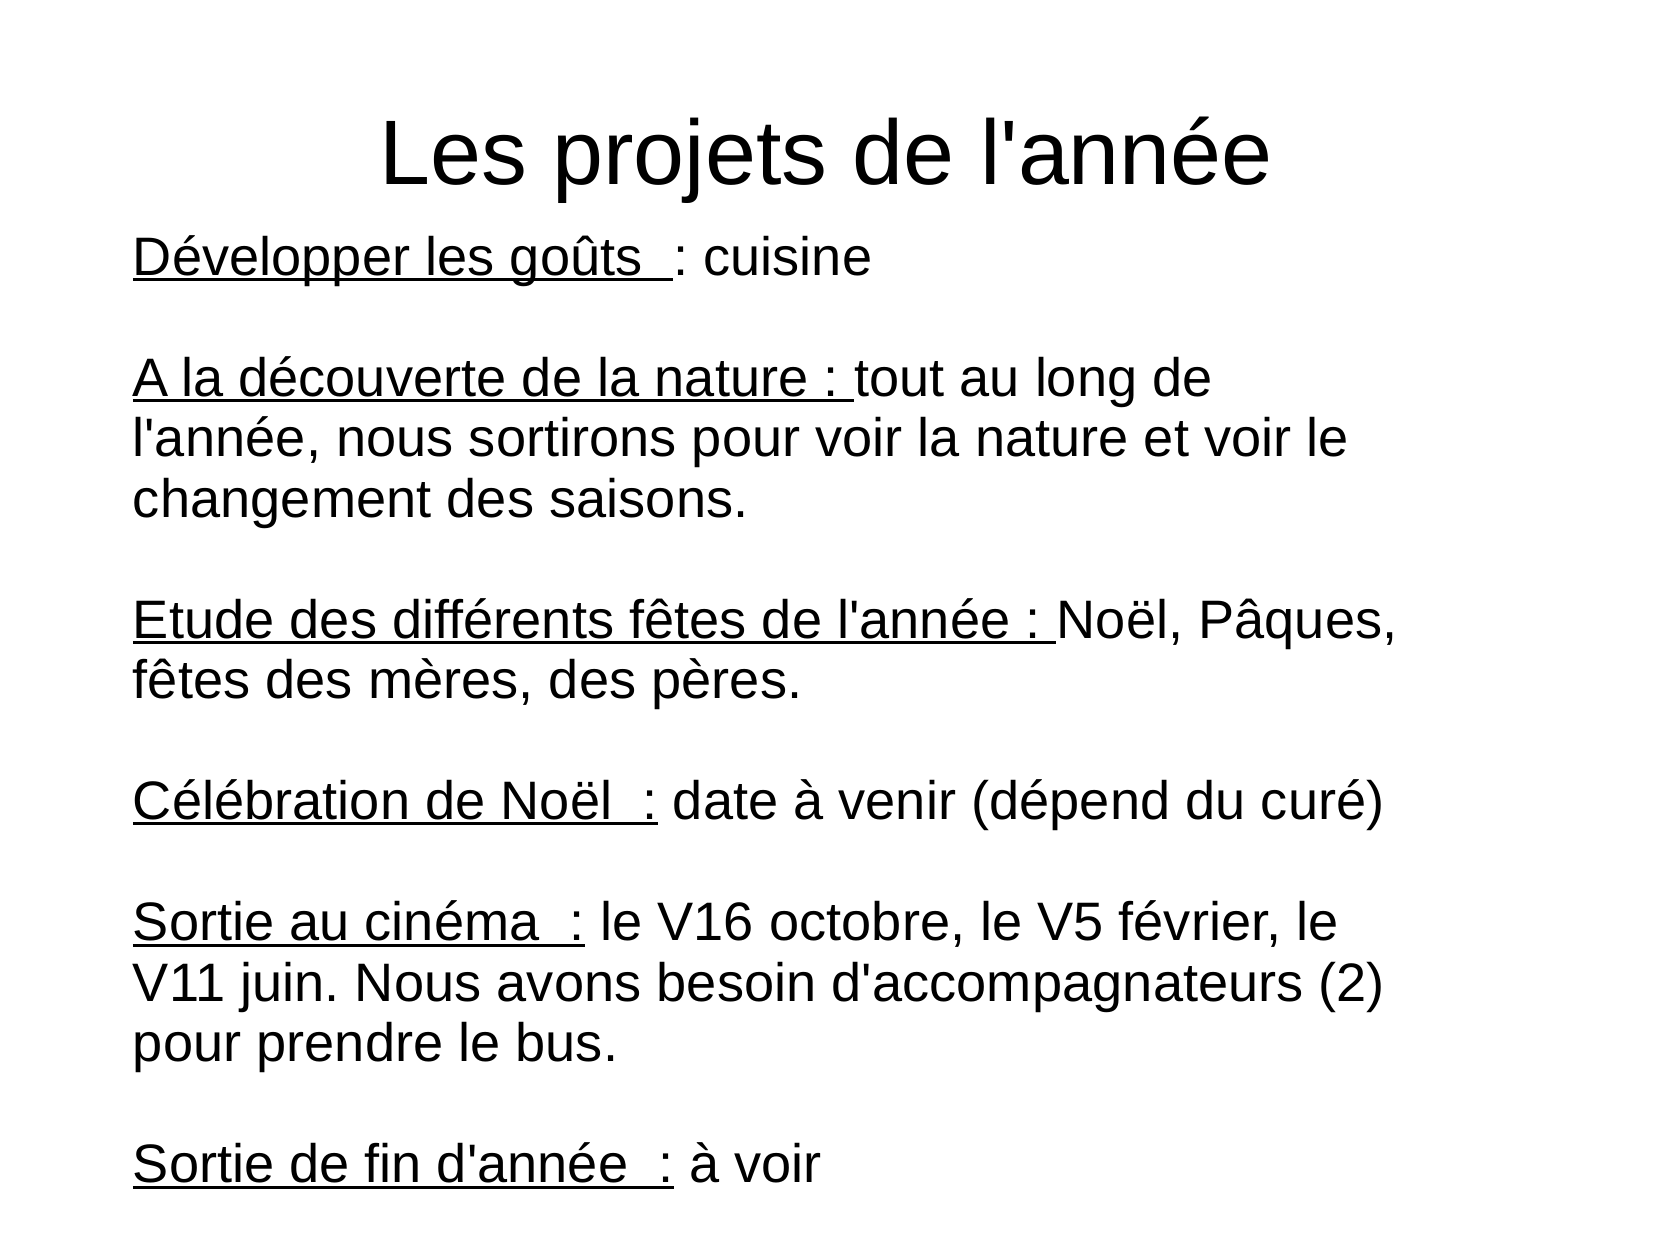

# Les projets de l'année
Développer les goûts  : cuisine
A la découverte de la nature : tout au long de l'année, nous sortirons pour voir la nature et voir le changement des saisons.
Etude des différents fêtes de l'année : Noël, Pâques, fêtes des mères, des pères.
Célébration de Noël  : date à venir (dépend du curé)
Sortie au cinéma  : le V16 octobre, le V5 février, le V11 juin. Nous avons besoin d'accompagnateurs (2) pour prendre le bus.
Sortie de fin d'année  : à voir